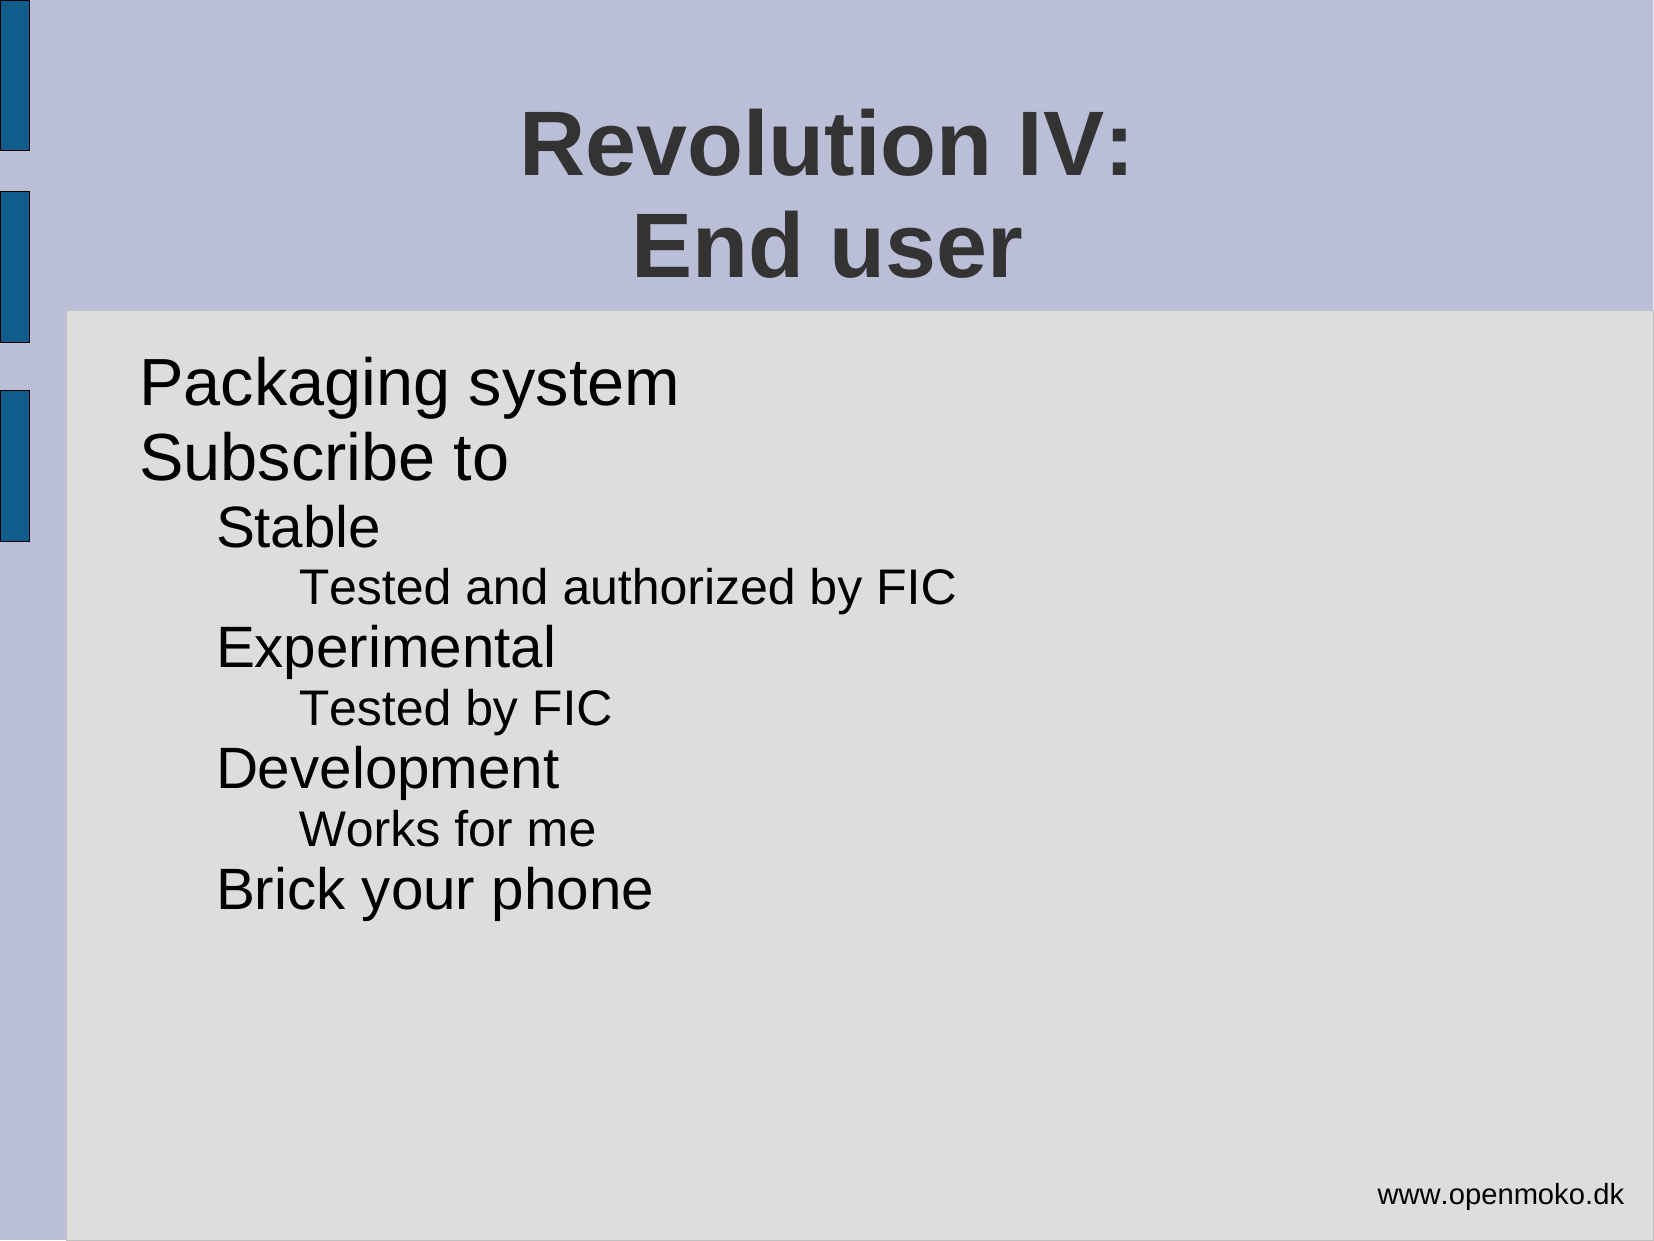

# Revolution IV: End user
Packaging system
Subscribe to
Stable
Tested and authorized by FIC
Experimental
Tested by FIC
Development
Works for me
Brick your phone